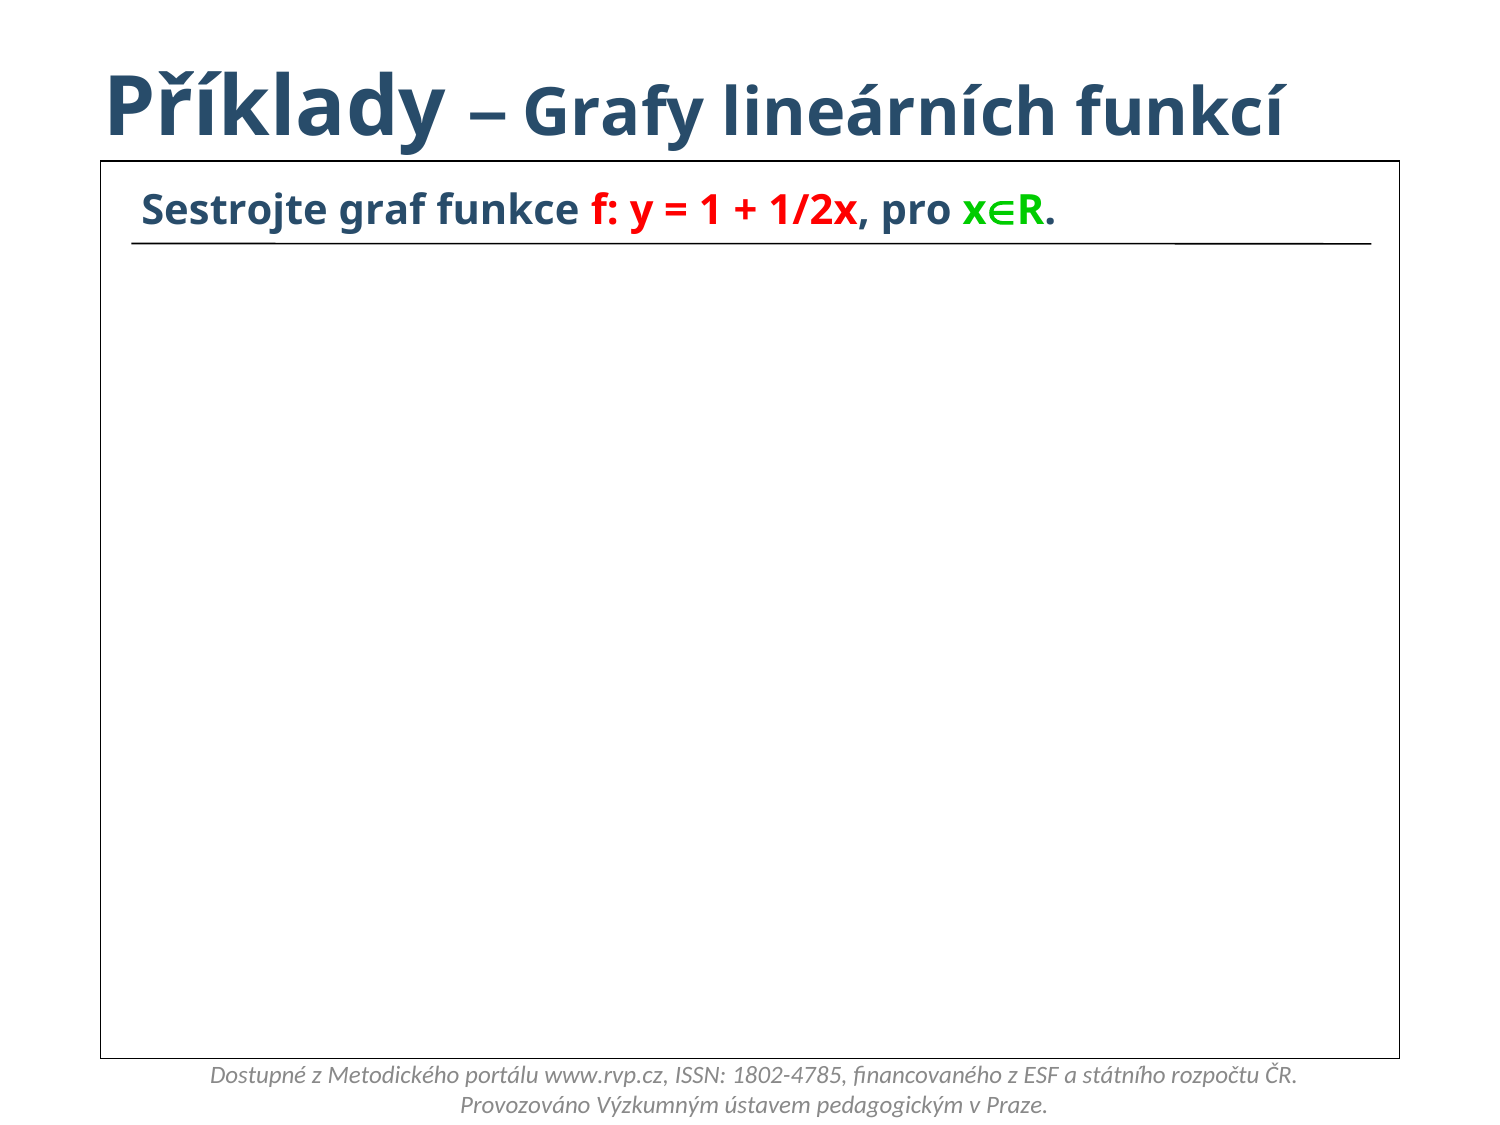

# Příklady – Grafy lineárních funkcí
Sestrojte graf funkce f: y = 1 + 1/2x, pro xR.